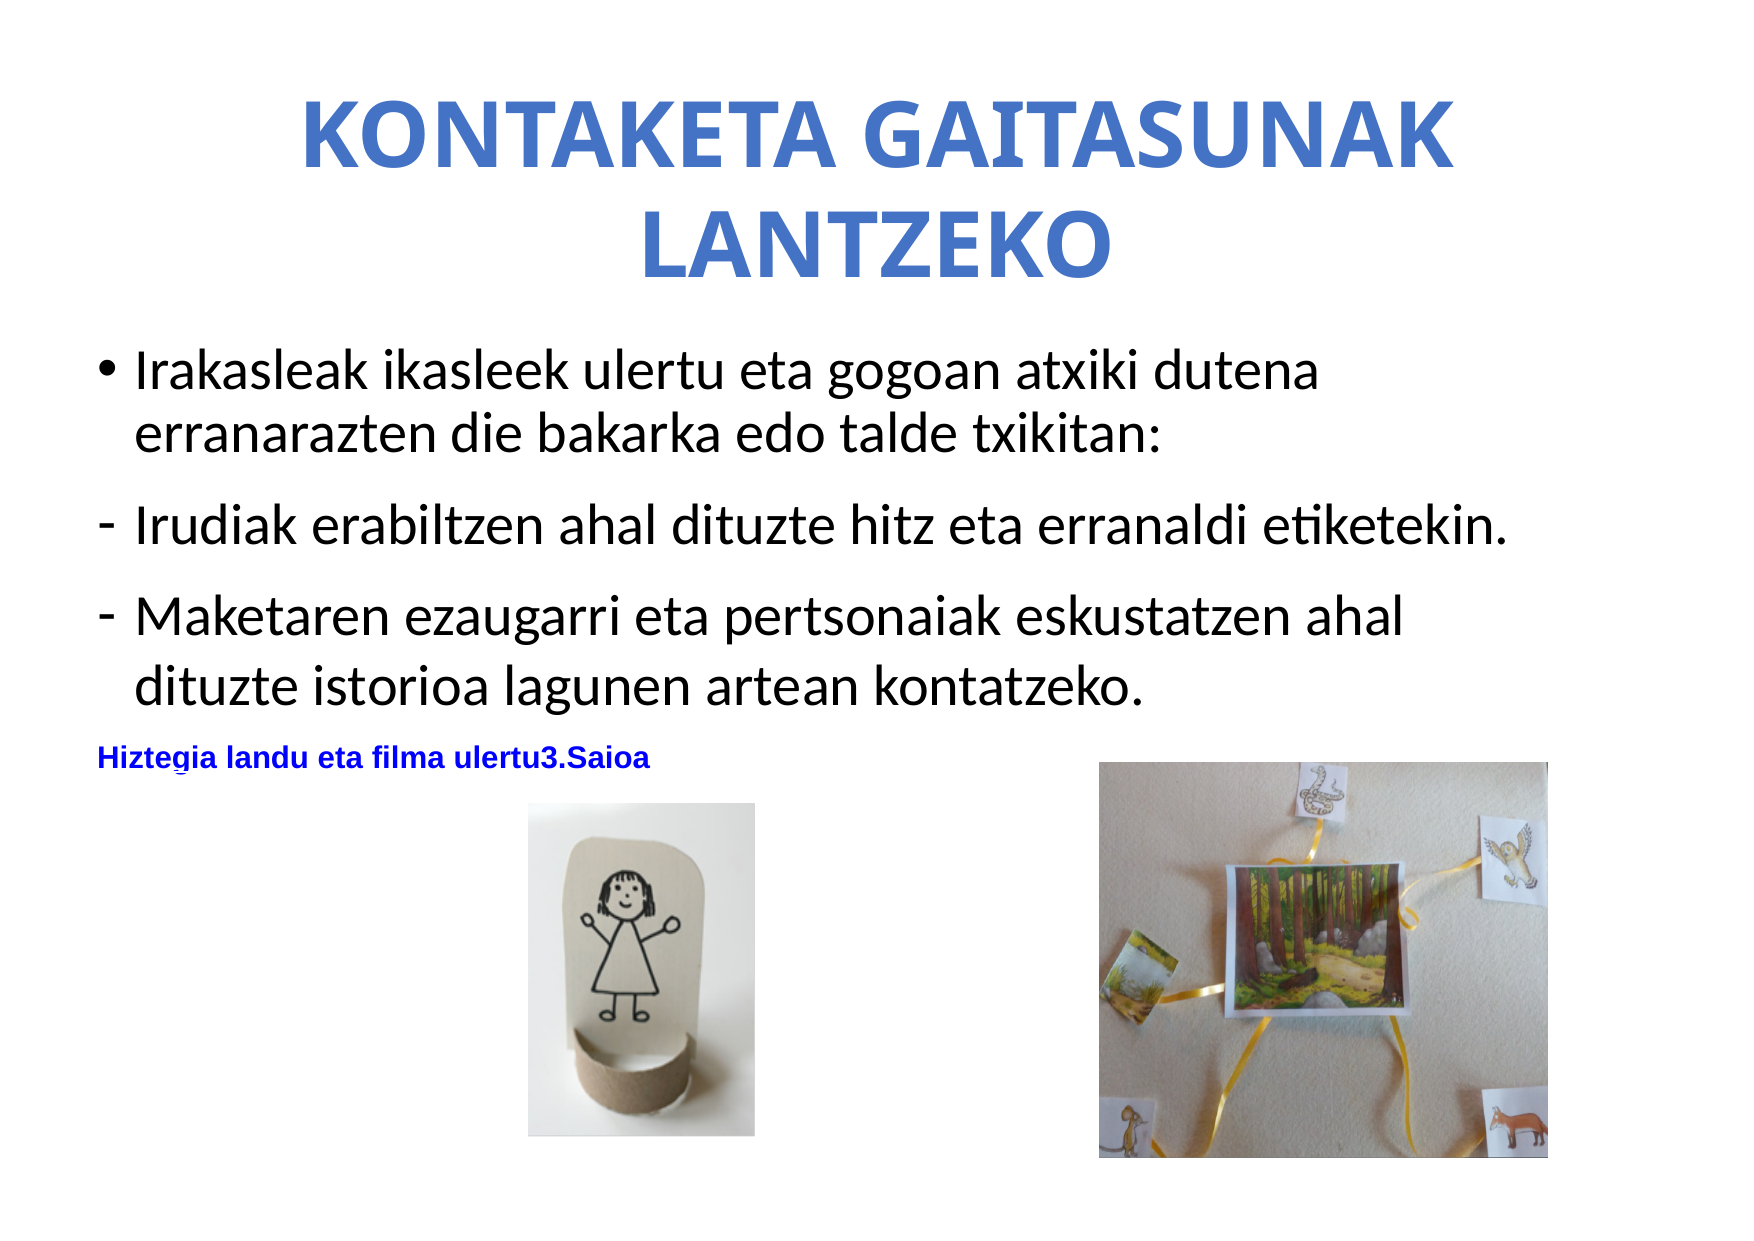

KONTAKETA GAITASUNAK LANTZEKO
Irakasleak ikasleek ulertu eta gogoan atxiki dutena erranarazten die bakarka edo talde txikitan:
Irudiak erabiltzen ahal dituzte hitz eta erranaldi etiketekin.
Maketaren ezaugarri eta pertsonaiak eskustatzen ahal dituzte istorioa lagunen artean kontatzeko.
Hiztegia landu eta filma ulertu3.Saioa